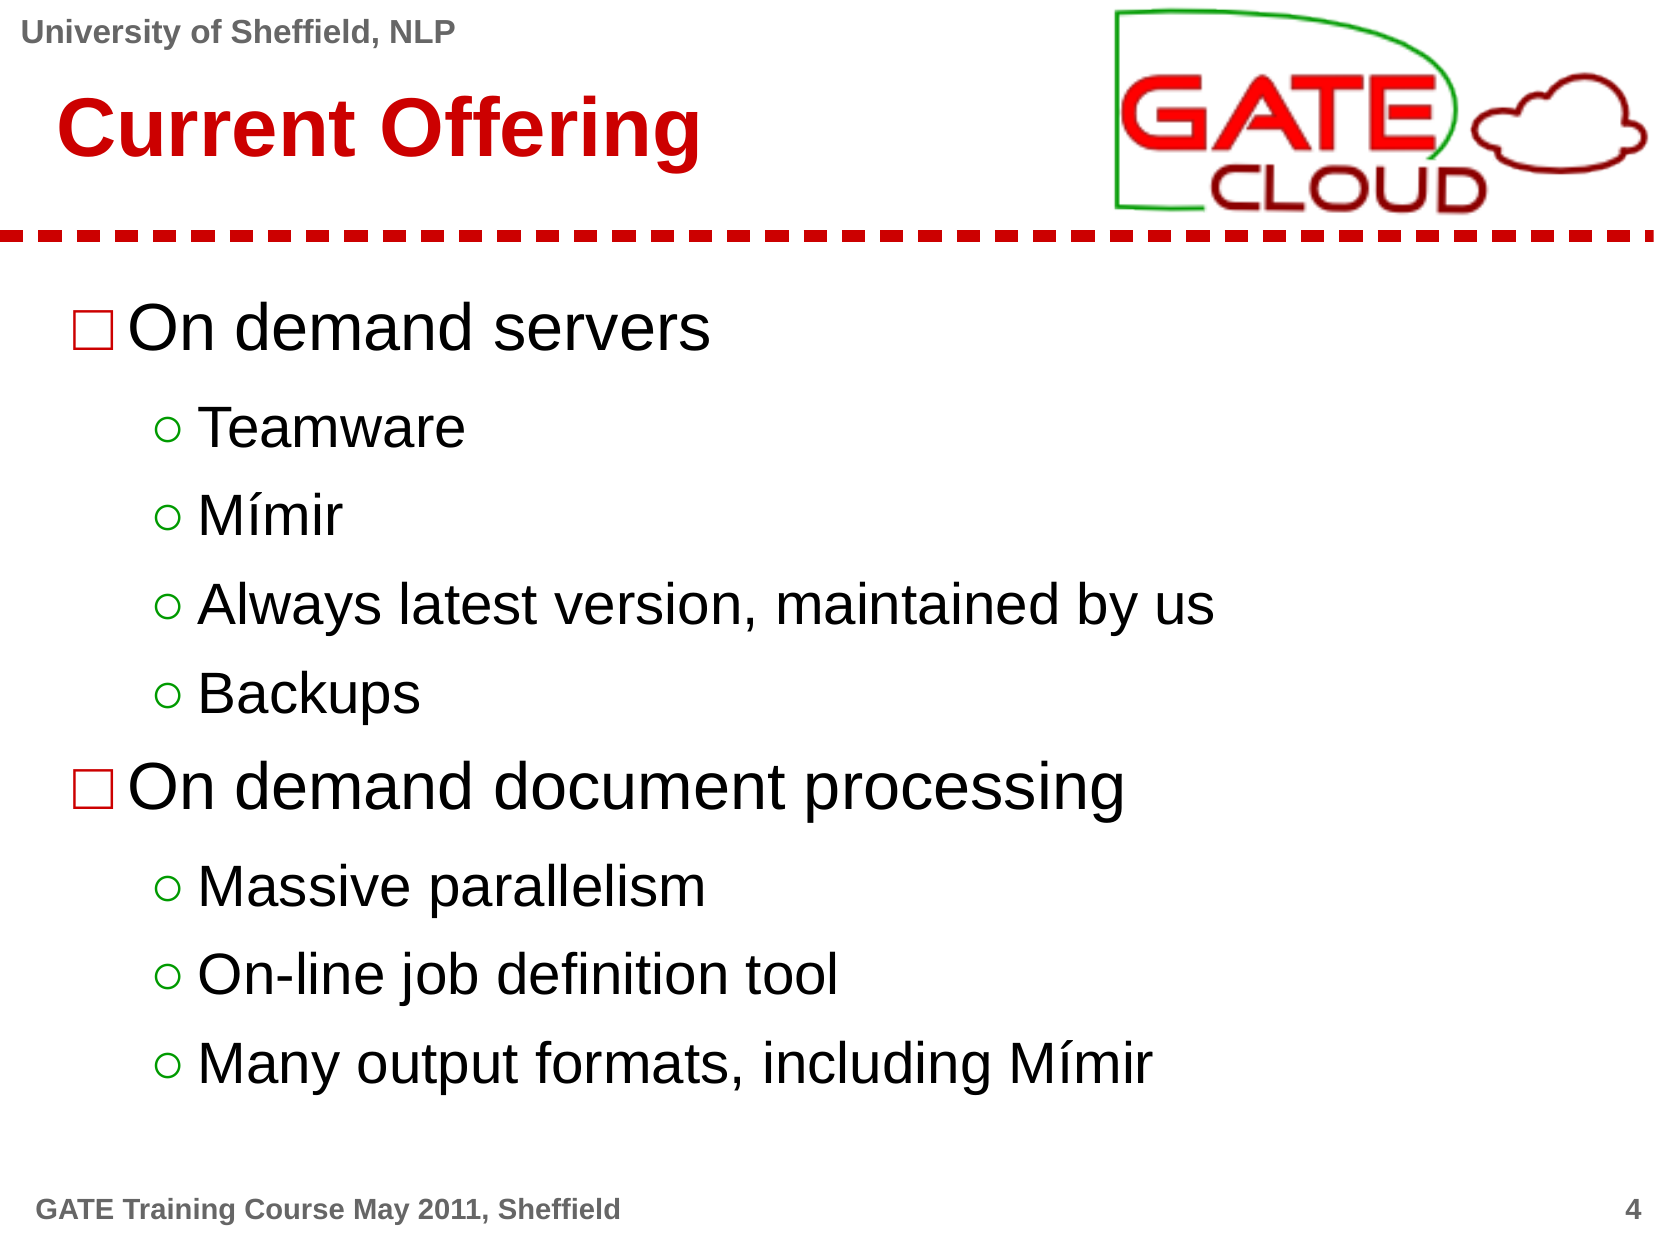

# Current Offering
On demand servers
Teamware
Mímir
Always latest version, maintained by us
Backups
On demand document processing
Massive parallelism
On-line job definition tool
Many output formats, including Mímir
GATE Training Course May 2011, Sheffield
4